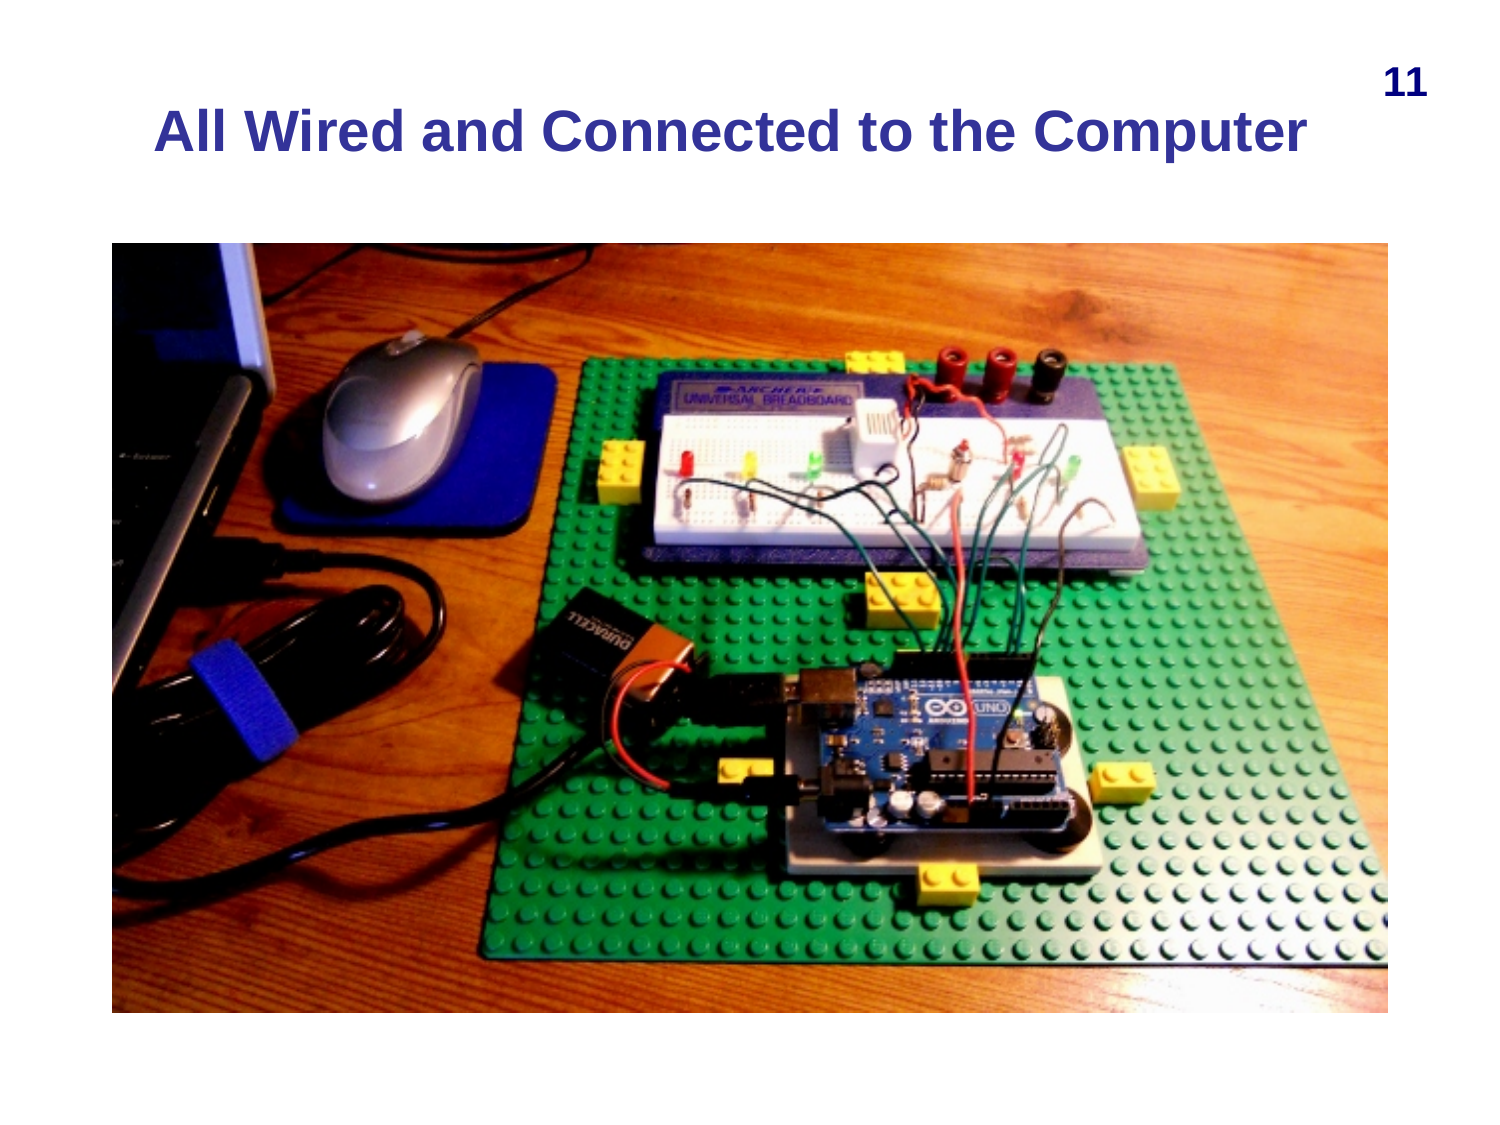

11
# All Wired and Connected to the Computer